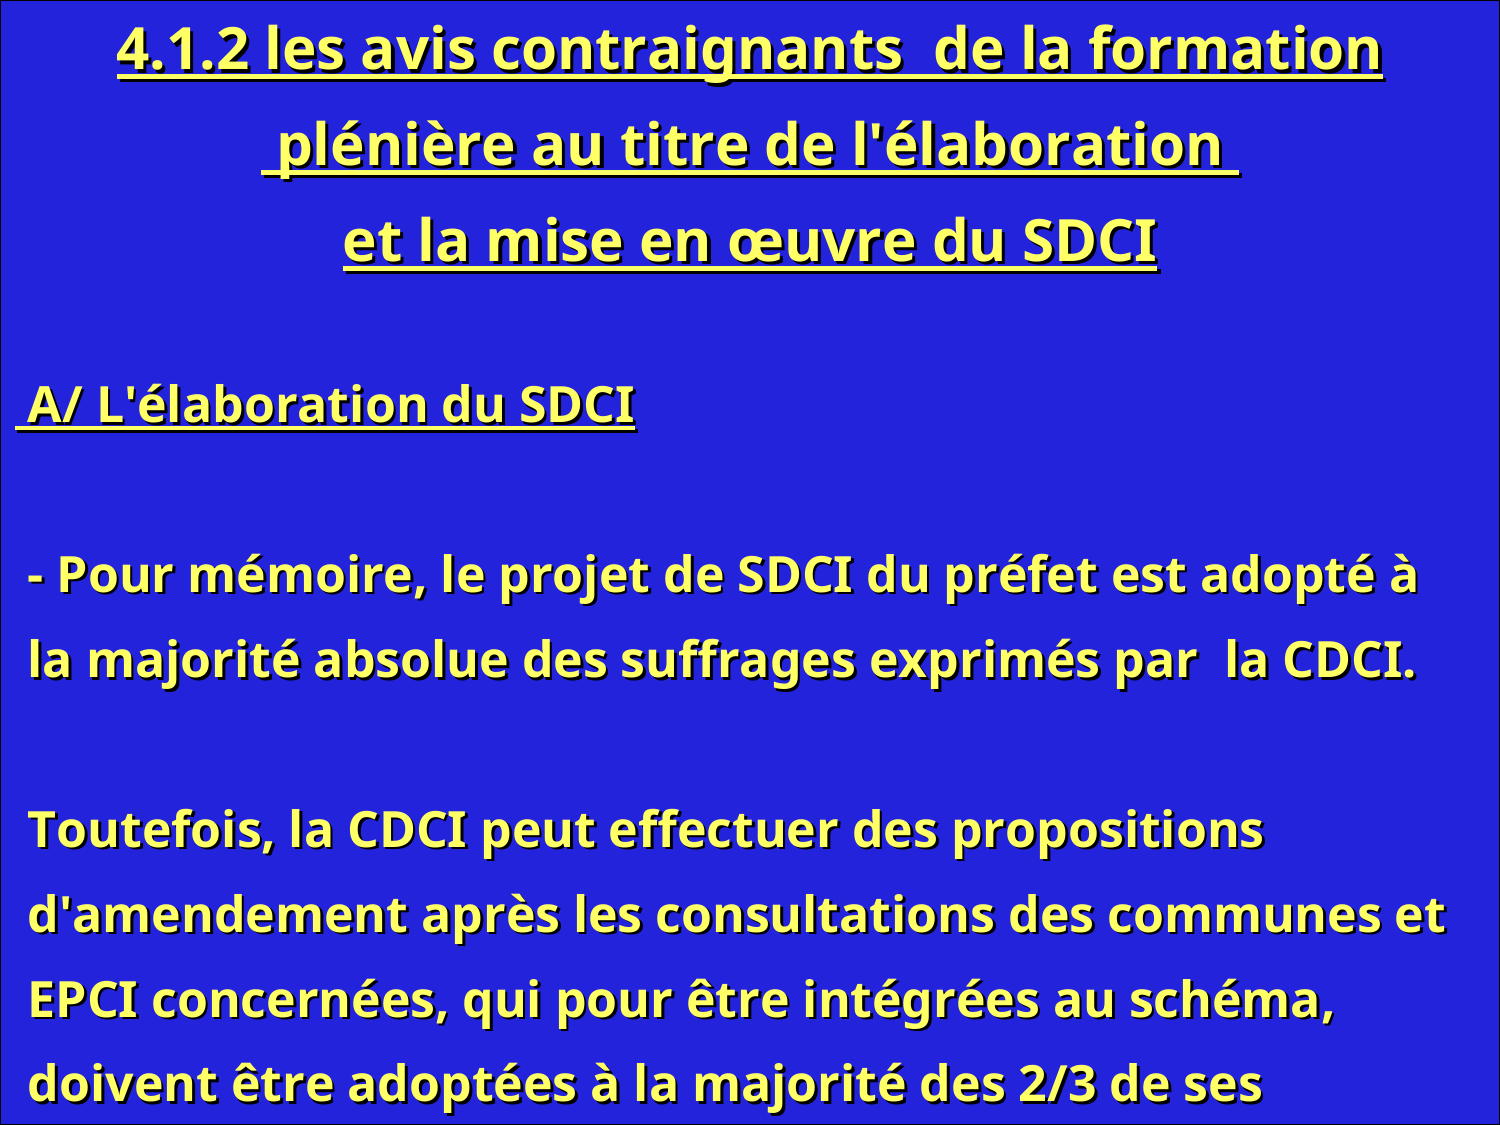

4.1.2 les avis contraignants de la formation
 plénière au titre de l'élaboration
et la mise en œuvre du SDCI
 A/ L'élaboration du SDCI
 - Pour mémoire, le projet de SDCI du préfet est adopté à
 la majorité absolue des suffrages exprimés par la CDCI.
 Toutefois, la CDCI peut effectuer des propositions
 d'amendement après les consultations des communes et
 EPCI concernées, qui pour être intégrées au schéma,
 doivent être adoptées à la majorité des 2/3 de ses
 membres, soit 36 voix.
#